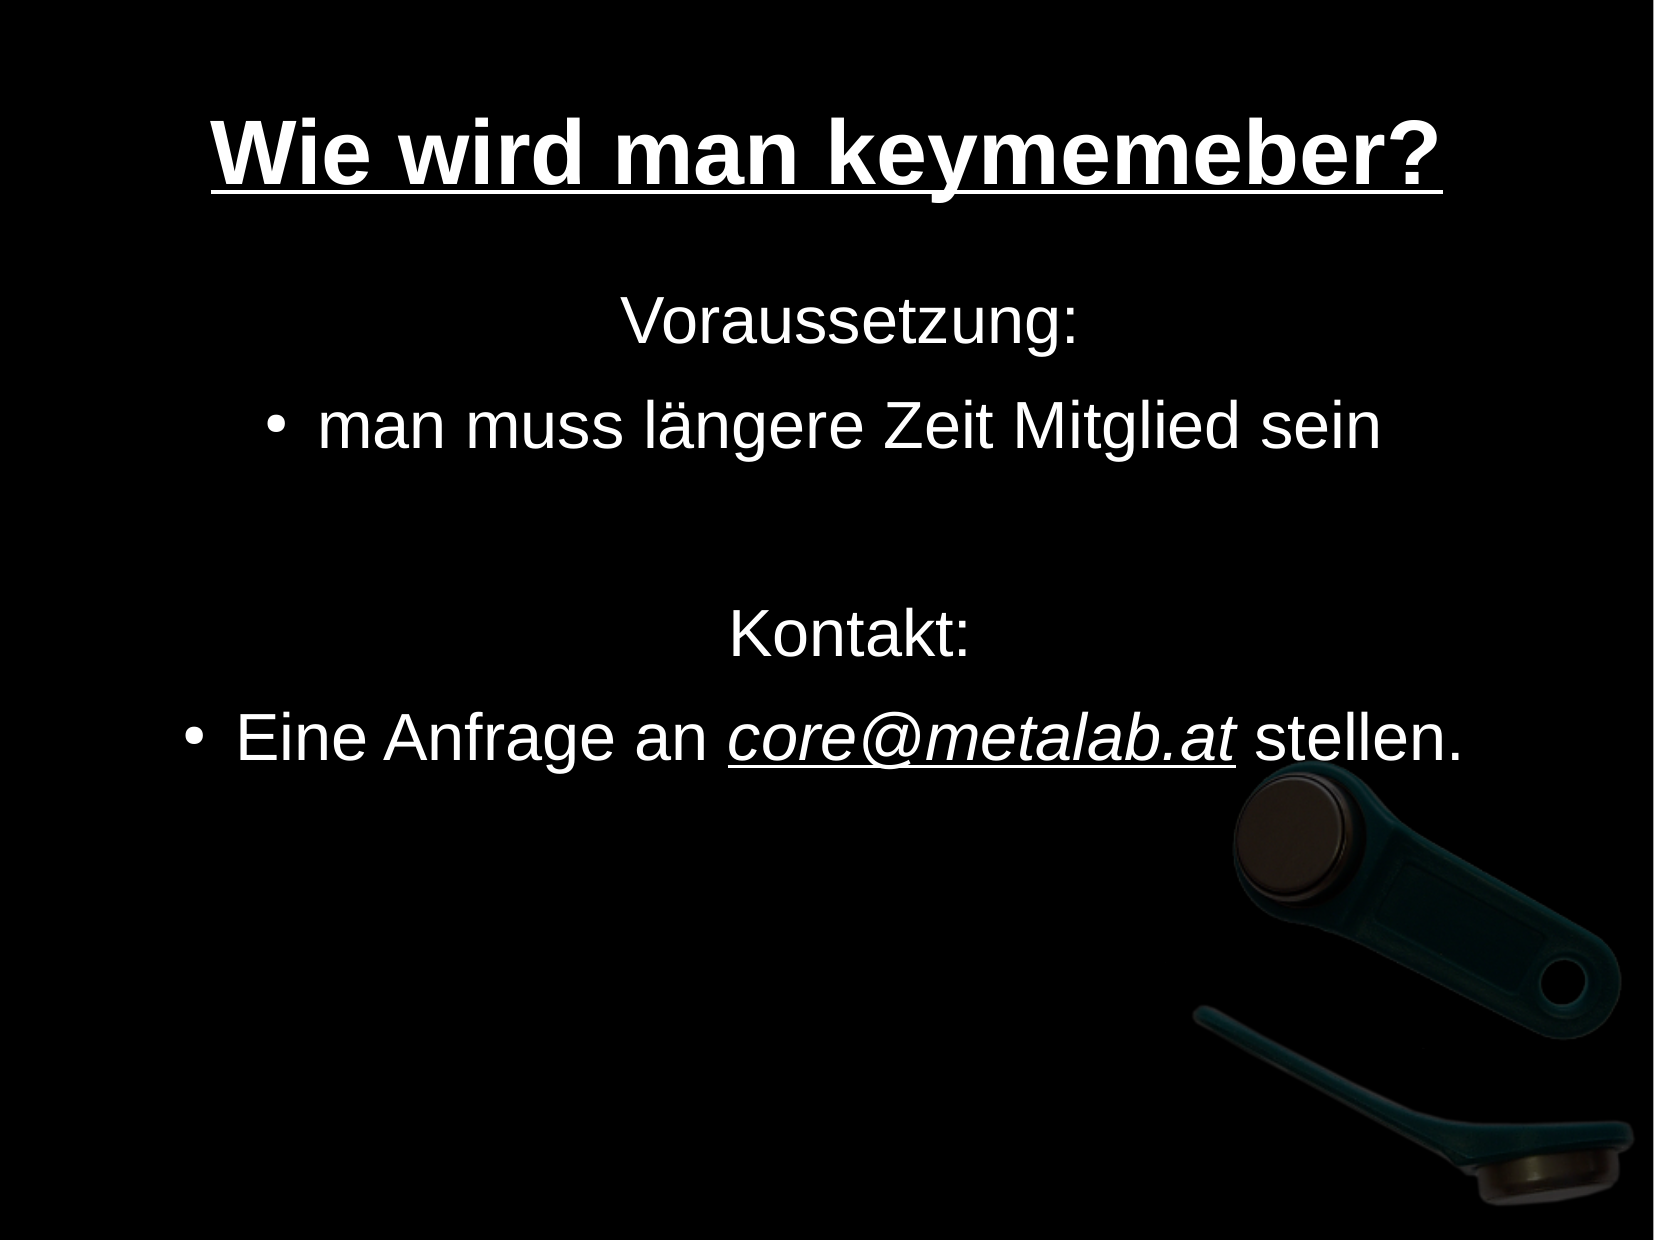

# Wie wird man keymemeber?
Voraussetzung:
man muss längere Zeit Mitglied sein
Kontakt:
Eine Anfrage an core@metalab.at stellen.